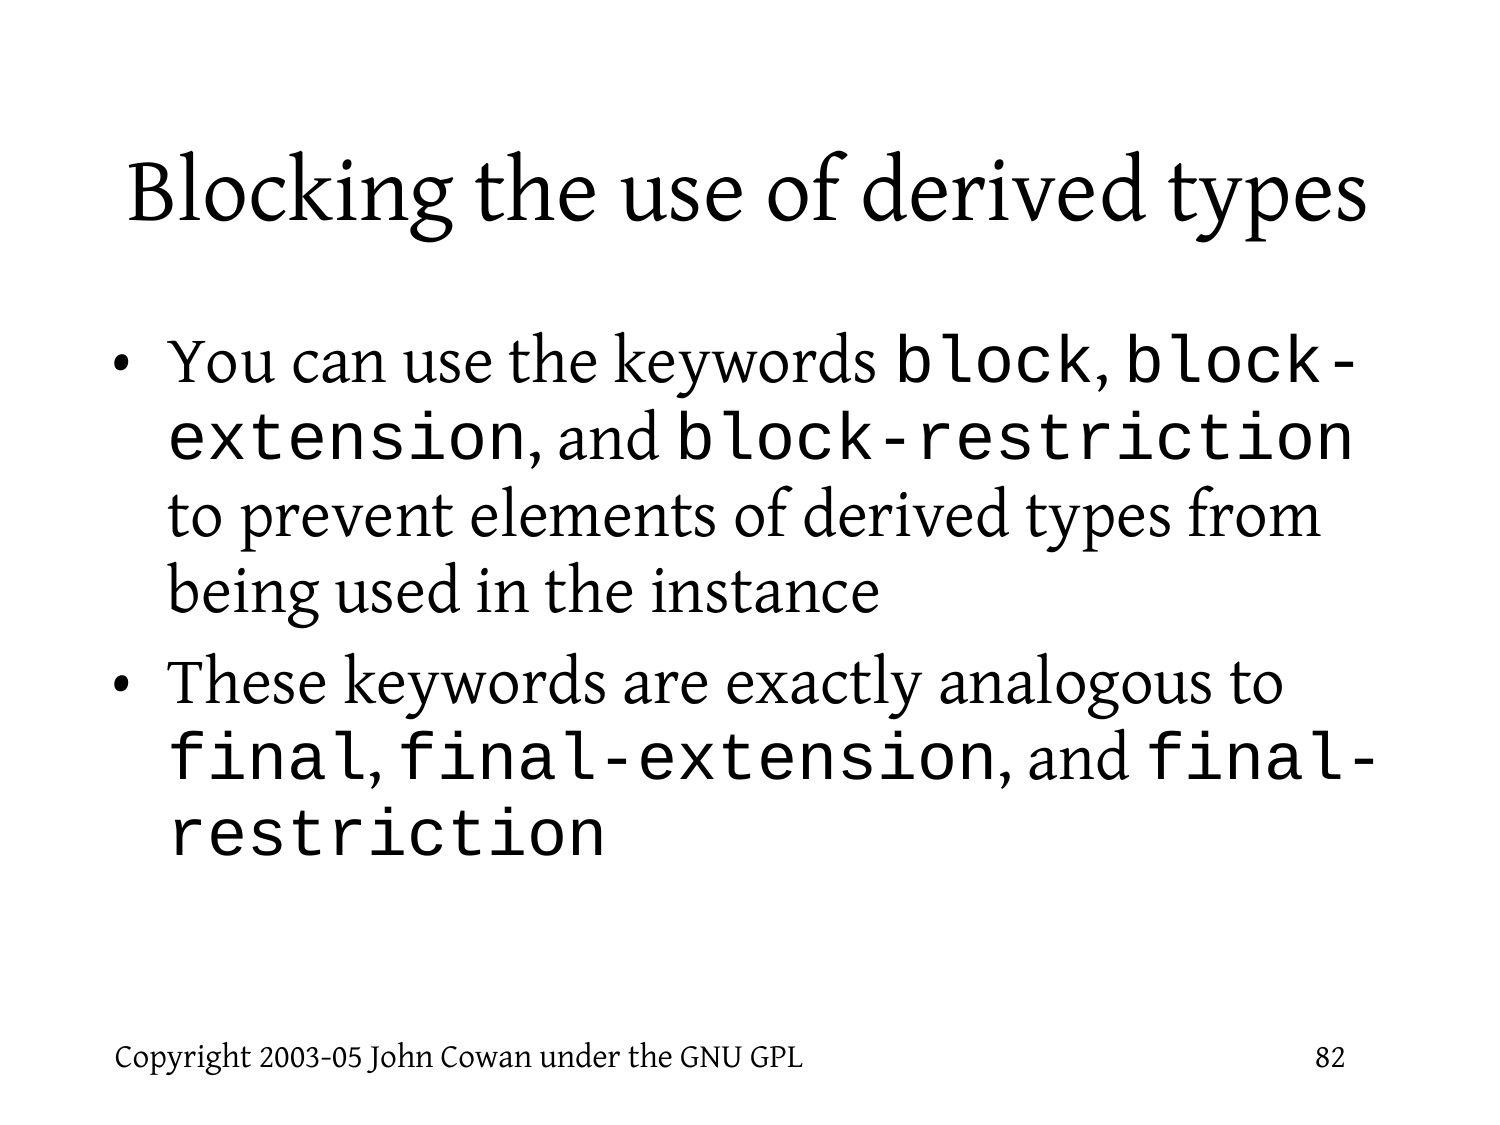

# Blocking the use of derived types
You can use the keywords block, block-extension, and block-restriction to prevent elements of derived types from being used in the instance
These keywords are exactly analogous to final, final-extension, and final-restriction